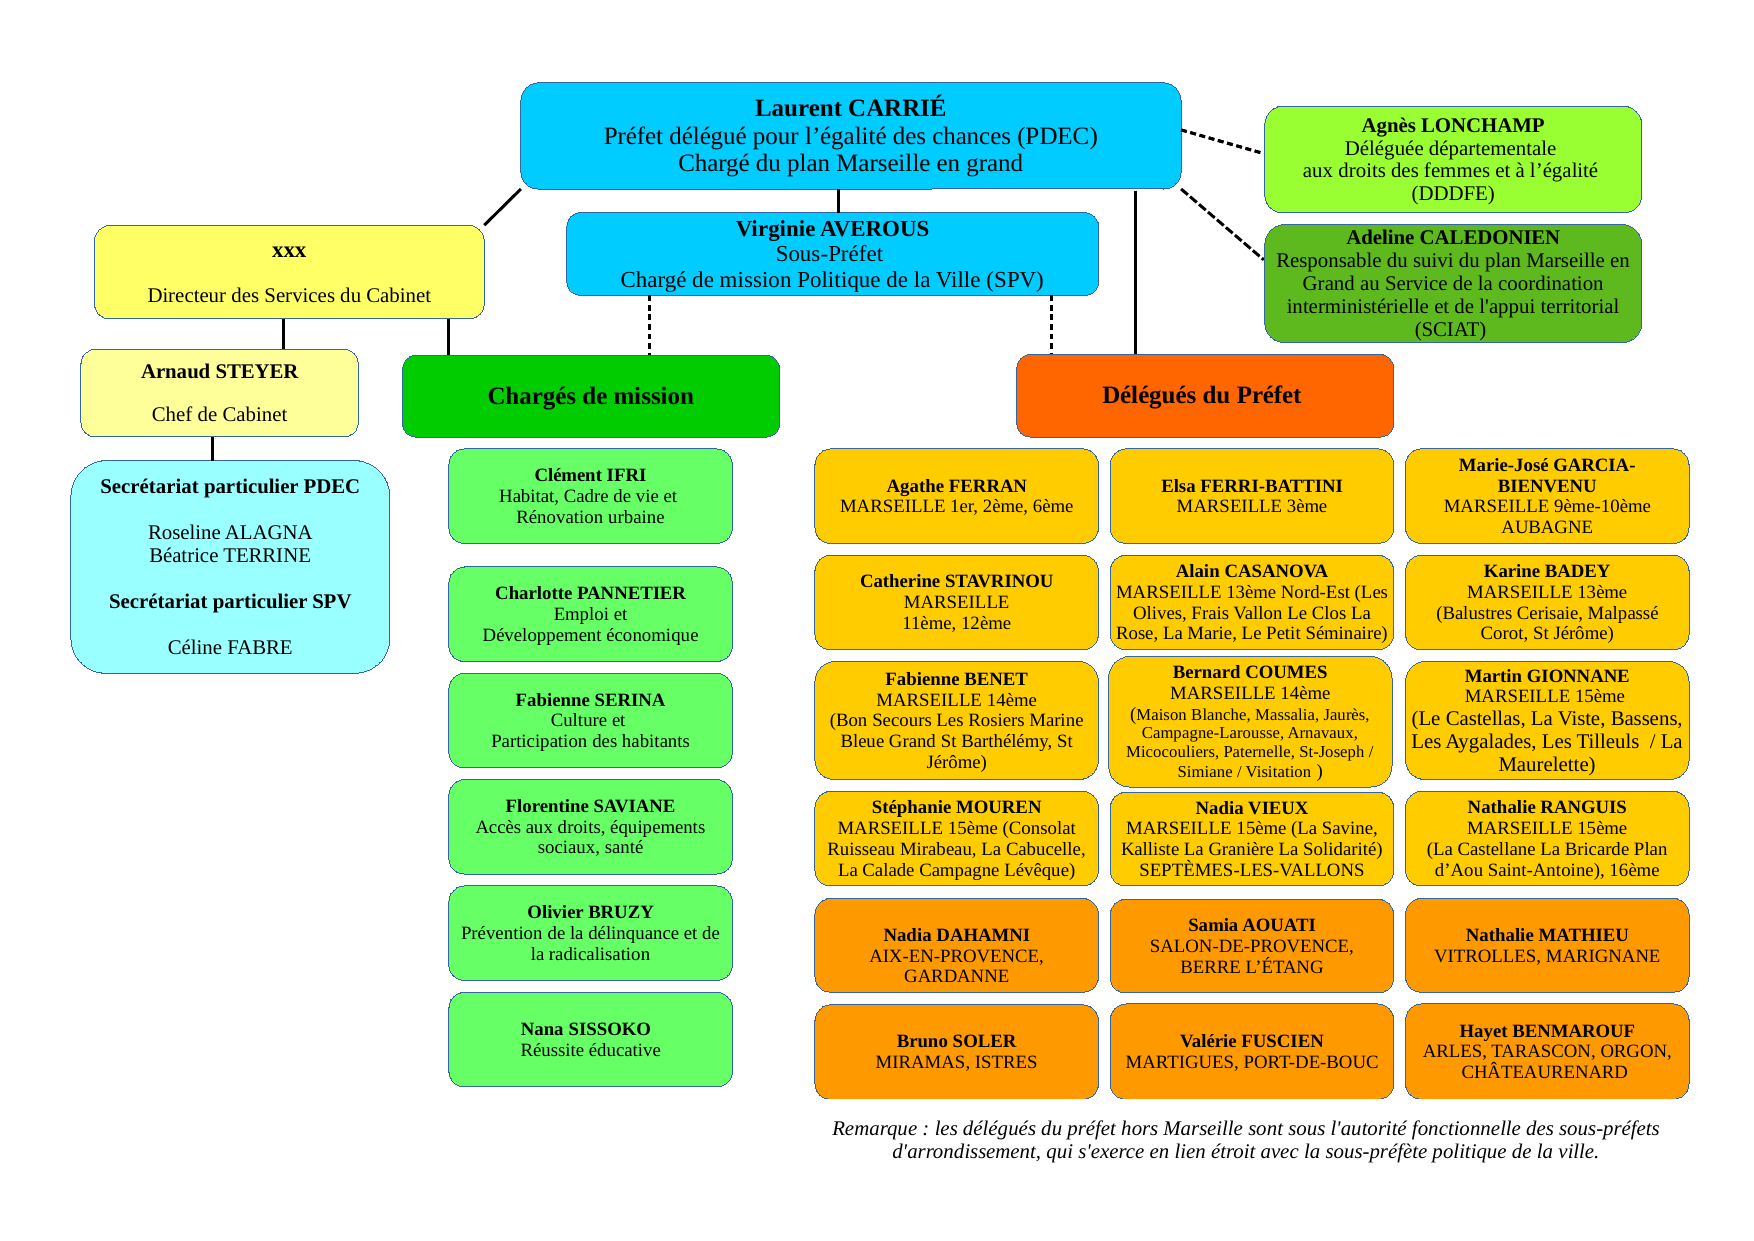

Laurent CARRIÉ
Préfet délégué pour l’égalité des chances (PDEC)
Chargé du plan Marseille en grand
Agnès LONCHAMP
Déléguée départementale
aux droits des femmes et à l’égalité
(DDDFE)
Virginie AVEROUS
Sous-Préfet
Chargé de mission Politique de la Ville (SPV)
Adeline CALEDONIEN
Responsable du suivi du plan Marseille en Grand au Service de la coordination interministérielle et de l'appui territorial (SCIAT)
xxx
Directeur des Services du Cabinet
Arnaud STEYER
Chef de Cabinet
Délégués du Préfet
Chargés de mission
Clément IFRI
Habitat, Cadre de vie et
Rénovation urbaine
Agathe FERRAN
MARSEILLE 1er, 2ème, 6ème
Elsa FERRI-BATTINI
MARSEILLE 3ème
Marie-José GARCIA-BIENVENU
MARSEILLE 9ème-10ème
AUBAGNE
Secrétariat particulier PDEC
Roseline ALAGNA
Béatrice TERRINE
Secrétariat particulier SPV
Céline FABRE
Catherine STAVRINOU
MARSEILLE
11ème, 12ème
Alain CASANOVA
MARSEILLE 13ème Nord-Est (Les Olives, Frais Vallon Le Clos La Rose, La Marie, Le Petit Séminaire)
Karine BADEY
MARSEILLE 13ème
(Balustres Cerisaie, Malpassé Corot, St Jérôme)
Charlotte PANNETIER
Emploi et
Développement économique
Bernard COUMES
MARSEILLE 14ème
(Maison Blanche, Massalia, Jaurès, Campagne-Larousse, Arnavaux, Micocouliers, Paternelle, St-Joseph / Simiane / Visitation )
Fabienne BENET
MARSEILLE 14ème
(Bon Secours Les Rosiers Marine Bleue Grand St Barthélémy, St Jérôme)
Martin GIONNANE
MARSEILLE 15ème
(Le Castellas, La Viste, Bassens, Les Aygalades, Les Tilleuls / La Maurelette)
Fabienne SERINA
Culture et
Participation des habitants
Florentine SAVIANE
Accès aux droits, équipements sociaux, santé
Stéphanie MOUREN
MARSEILLE 15ème (Consolat Ruisseau Mirabeau, La Cabucelle, La Calade Campagne Lévêque)
Nathalie RANGUIS
MARSEILLE 15ème
(La Castellane La Bricarde Plan d’Aou Saint-Antoine), 16ème
Nadia VIEUX
MARSEILLE 15ème (La Savine, Kalliste La Granière La Solidarité) SEPTÈMES-LES-VALLONS
Olivier BRUZY
Prévention de la délinquance et de la radicalisation
Nadia DAHAMNI
AIX-EN-PROVENCE,
GARDANNE
Nathalie MATHIEU
VITROLLES, MARIGNANE
Samia AOUATI
SALON-DE-PROVENCE,
BERRE L’ÉTANG
Nana SISSOKO
Réussite éducative
Nana SISSOKO
Réussite éducative
Nana SISSOKO
Réussite éducative
Hayet BENMAROUF
ARLES, TARASCON, ORGON, CHÂTEAURENARD
Valérie FUSCIEN
MARTIGUES, PORT-DE-BOUC
Bruno SOLER
MIRAMAS, ISTRES
Remarque : les délégués du préfet hors Marseille sont sous l'autorité fonctionnelle des sous-préfets d'arrondissement, qui s'exerce en lien étroit avec la sous-préfète politique de la ville.